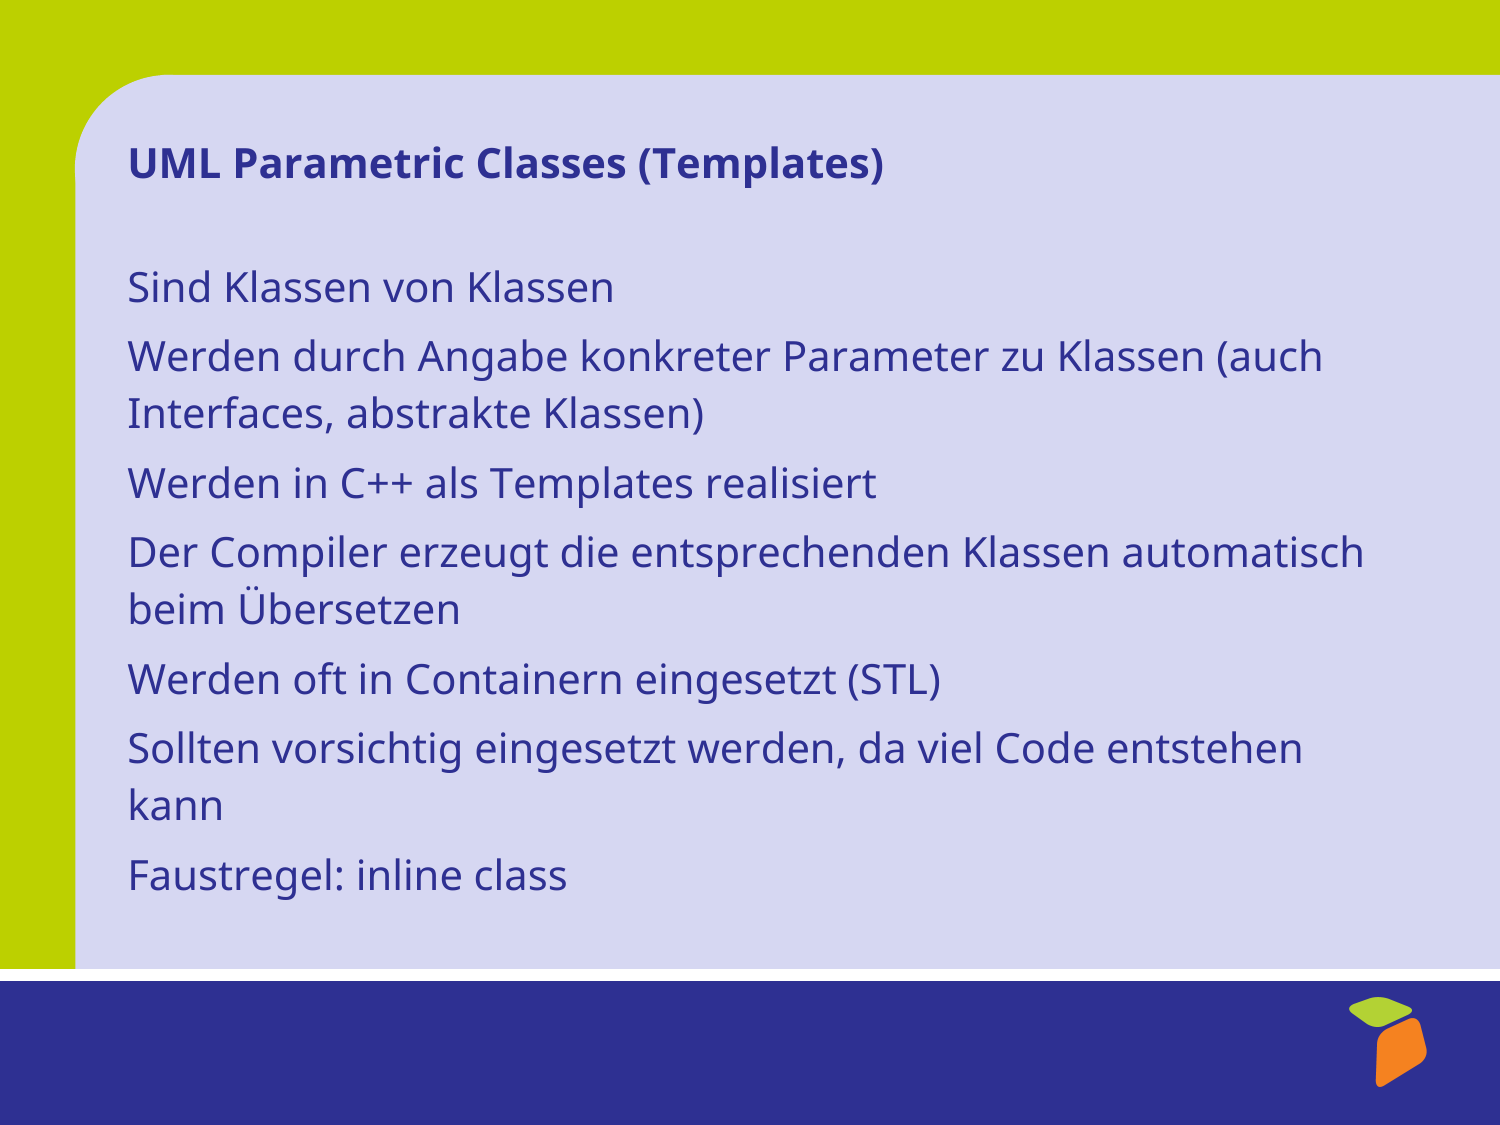

# UML Parametric Classes (Templates)
Sind Klassen von Klassen
Werden durch Angabe konkreter Parameter zu Klassen (auch Interfaces, abstrakte Klassen)
Werden in C++ als Templates realisiert
Der Compiler erzeugt die entsprechenden Klassen automatisch beim Übersetzen
Werden oft in Containern eingesetzt (STL)
Sollten vorsichtig eingesetzt werden, da viel Code entstehen kann
Faustregel: inline class